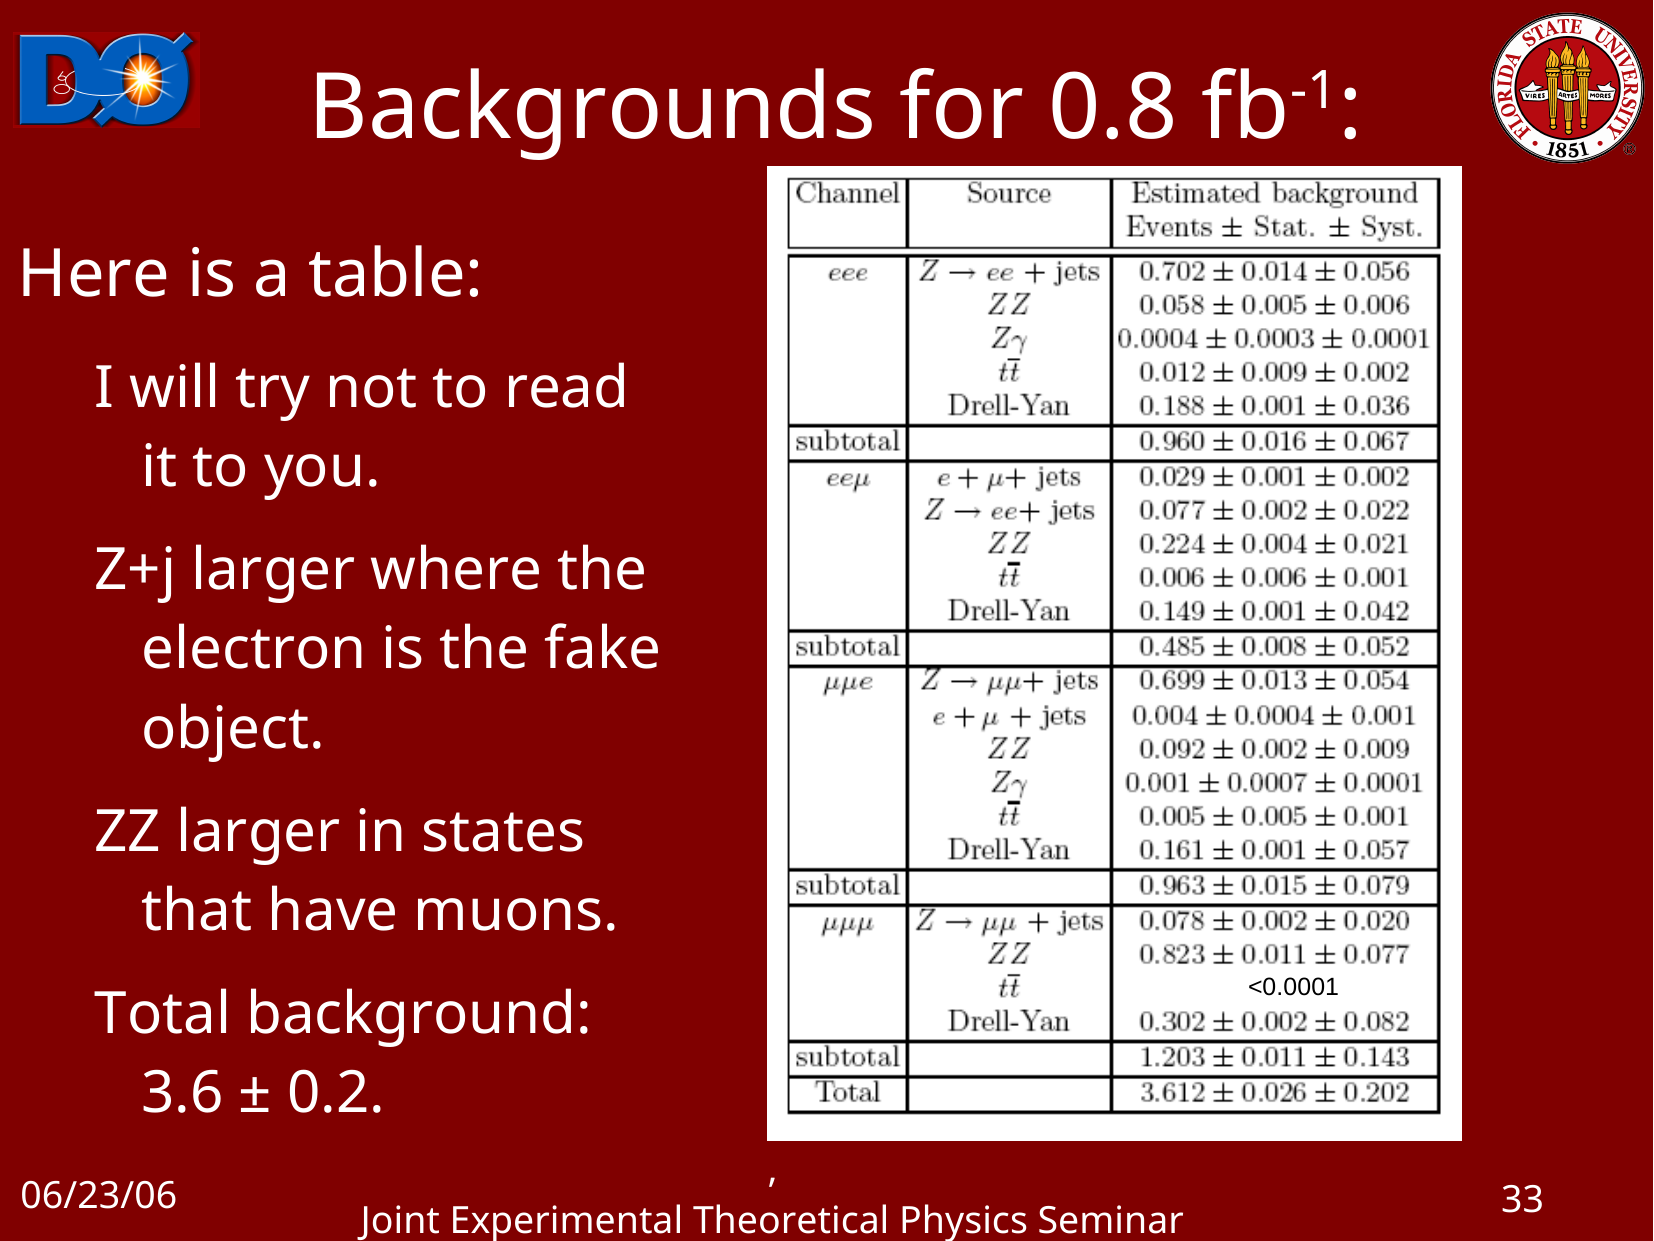

# Backgrounds for 0.8 fb-1:
<0.0001
Here is a table:
I will try not to read it to you.
Z+j larger where the electron is the fake object.
ZZ larger in states that have muons.
Total background: 3.6 ± 0.2.